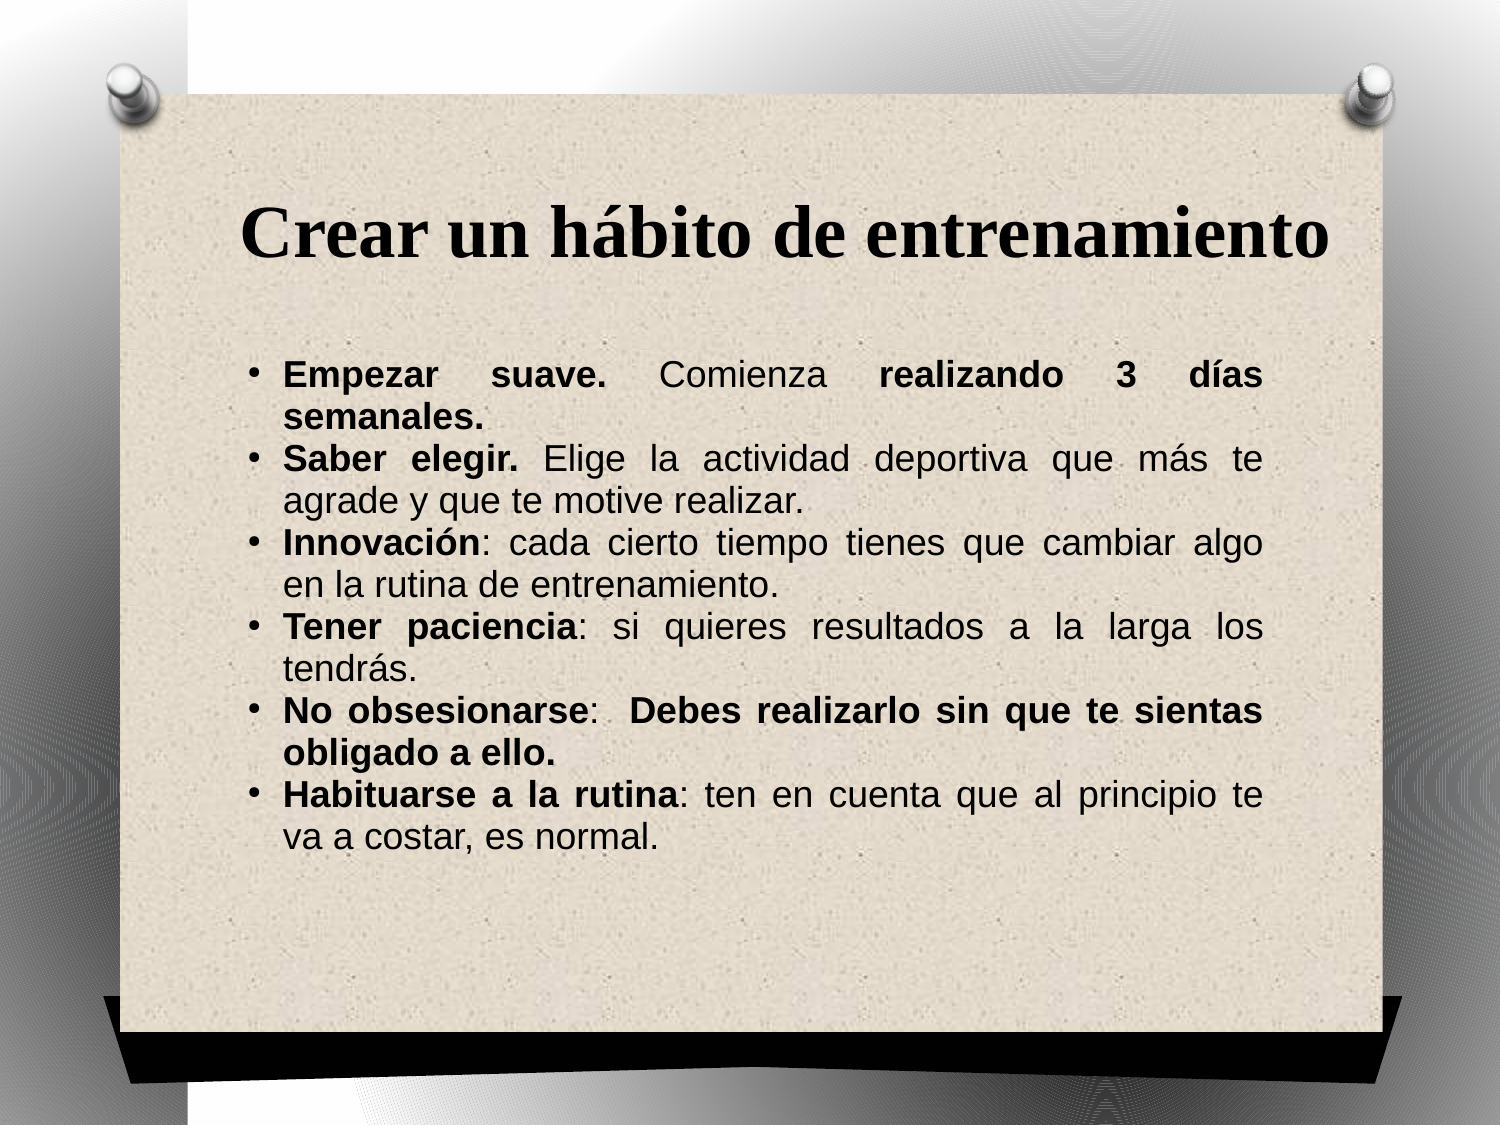

# Crear un hábito de entrenamiento
Empezar suave. Comienza realizando 3 días semanales.
Saber elegir. Elige la actividad deportiva que más te agrade y que te motive realizar.
Innovación: cada cierto tiempo tienes que cambiar algo en la rutina de entrenamiento.
Tener paciencia: si quieres resultados a la larga los tendrás.
No obsesionarse: Debes realizarlo sin que te sientas obligado a ello.
Habituarse a la rutina: ten en cuenta que al principio te va a costar, es normal.